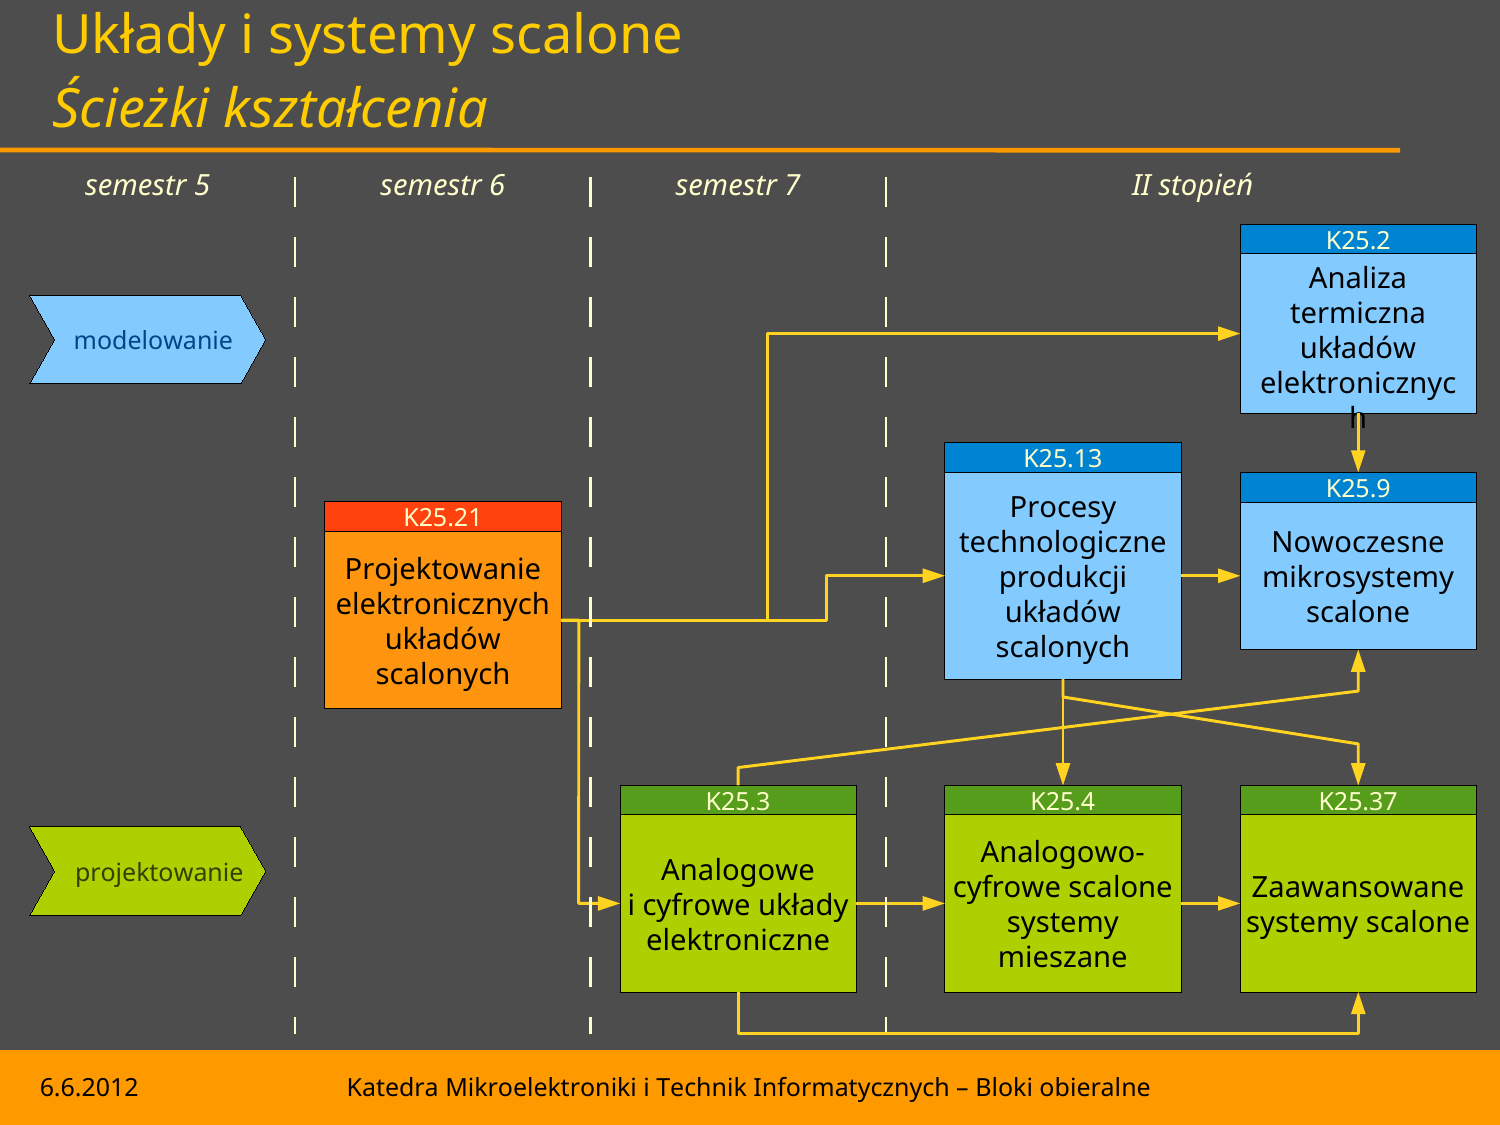

# Układy i systemy scalone Ścieżki kształcenia
semestr 6
semestr 7
II stopień
semestr 5
K25.2
Analiza termiczna układów elektronicznych
modelowanie
K25.13
Procesy technologiczne produkcji układów scalonych
K25.9
K25.21
Nowoczesne mikrosystemy scalone
Projektowanie elektronicznych układów scalonych
K25.3
K25.4
K25.37
Analogowe i cyfrowe układy elektroniczne
Analogowo-cyfrowe scalone systemy mieszane
Zaawansowane systemy scalone
projektowanie
6.6.2012
Katedra Mikroelektroniki i Technik Informatycznych – Bloki obieralne